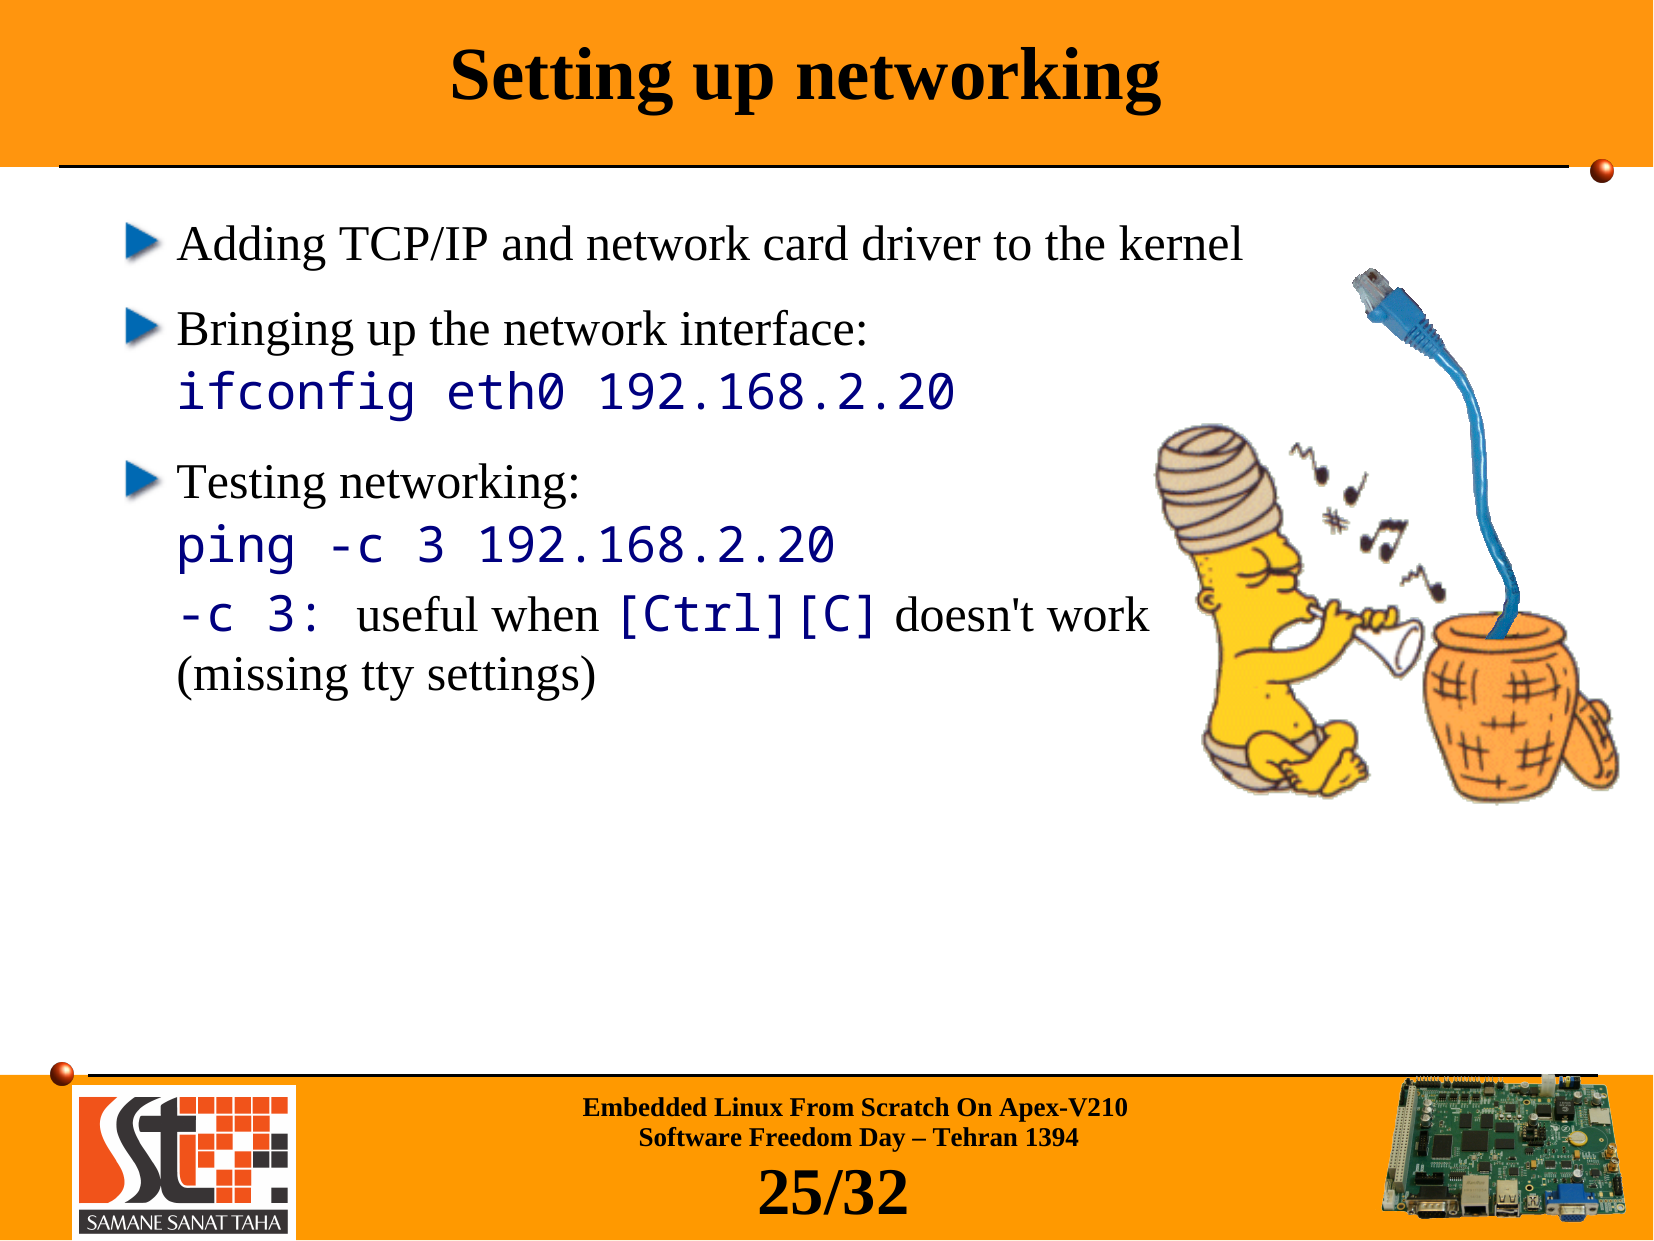

# Setting up networking
Adding TCP/IP and network card driver to the kernel
Bringing up the network interface:
ifconfig eth0 192.168.2.20
Testing networking:
ping -c 3 192.168.2.20
-c 3: useful when [Ctrl][C] doesn't work
(missing tty settings)